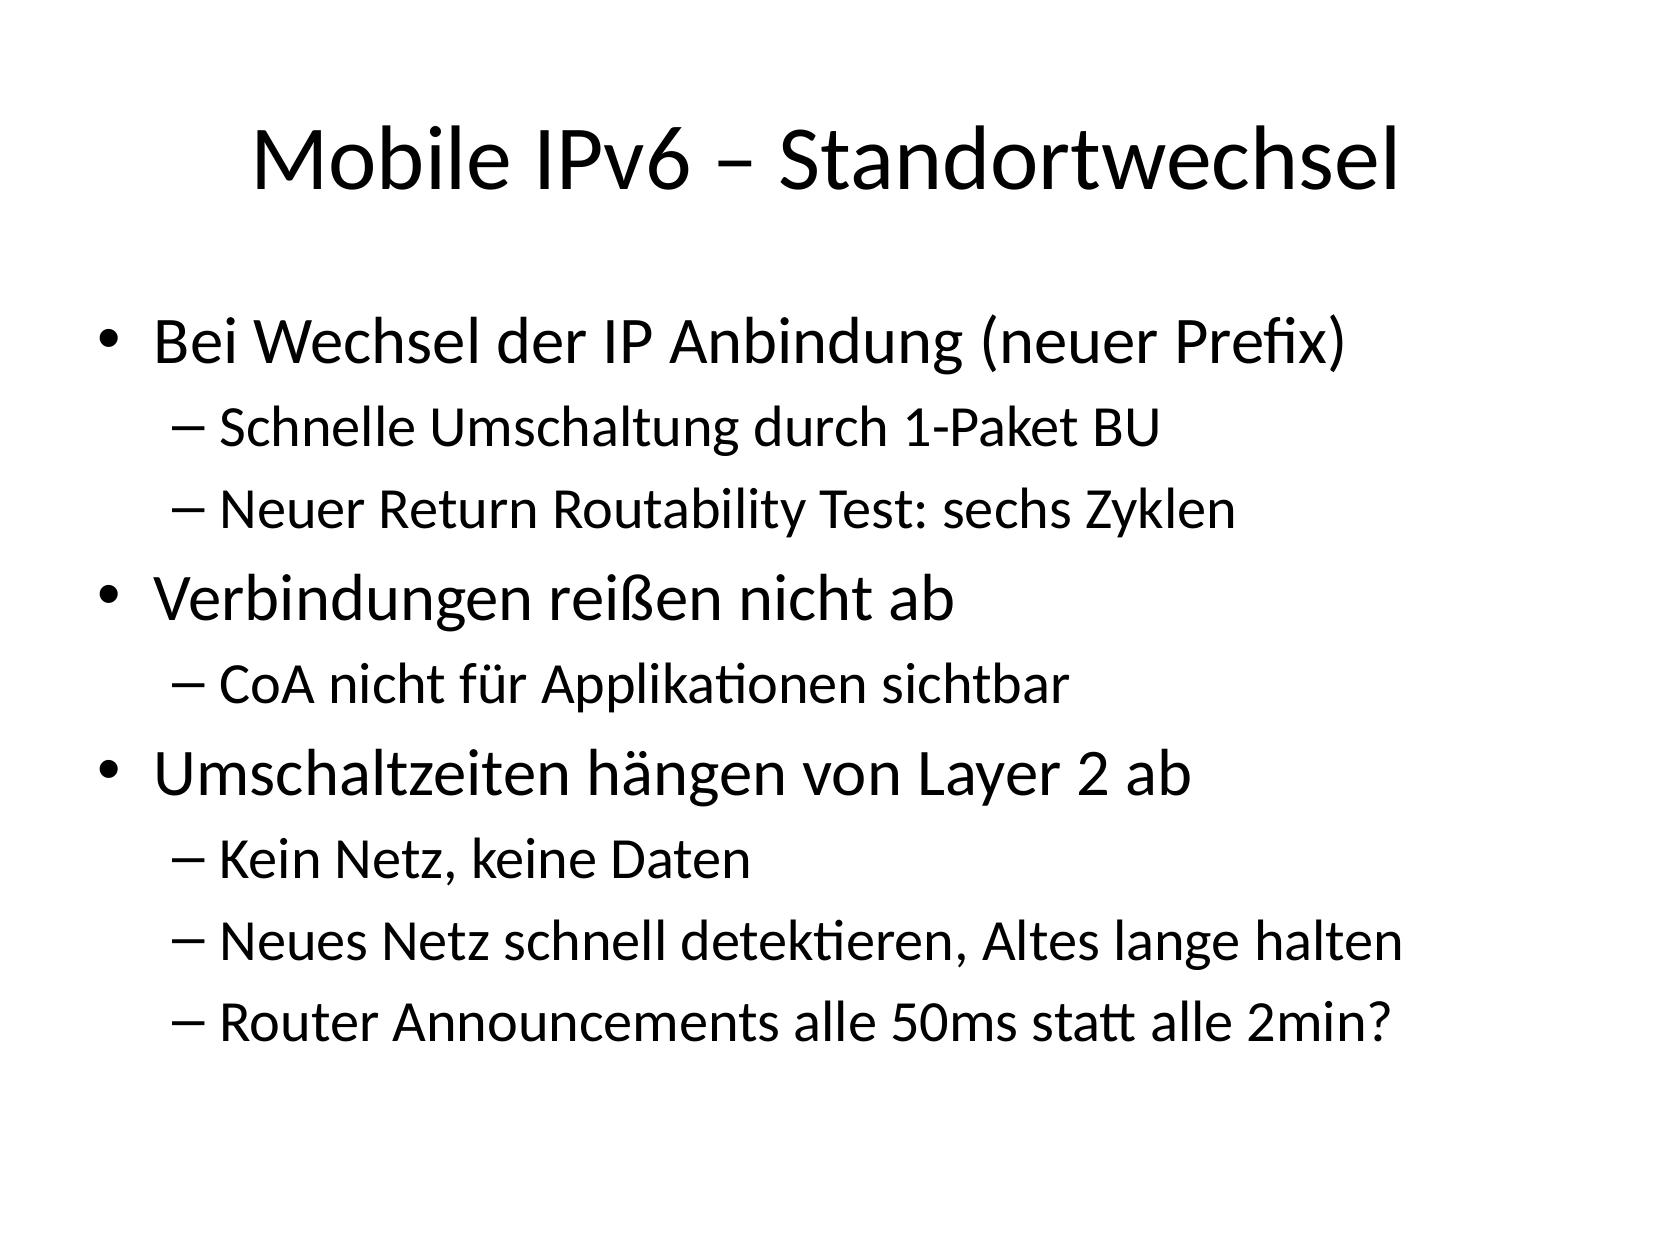

# Mobile IPv6 – Standortwechsel
Bei Wechsel der IP Anbindung (neuer Prefix)
Schnelle Umschaltung durch 1-Paket BU
Neuer Return Routability Test: sechs Zyklen
Verbindungen reißen nicht ab
CoA nicht für Applikationen sichtbar
Umschaltzeiten hängen von Layer 2 ab
Kein Netz, keine Daten
Neues Netz schnell detektieren, Altes lange halten
Router Announcements alle 50ms statt alle 2min?